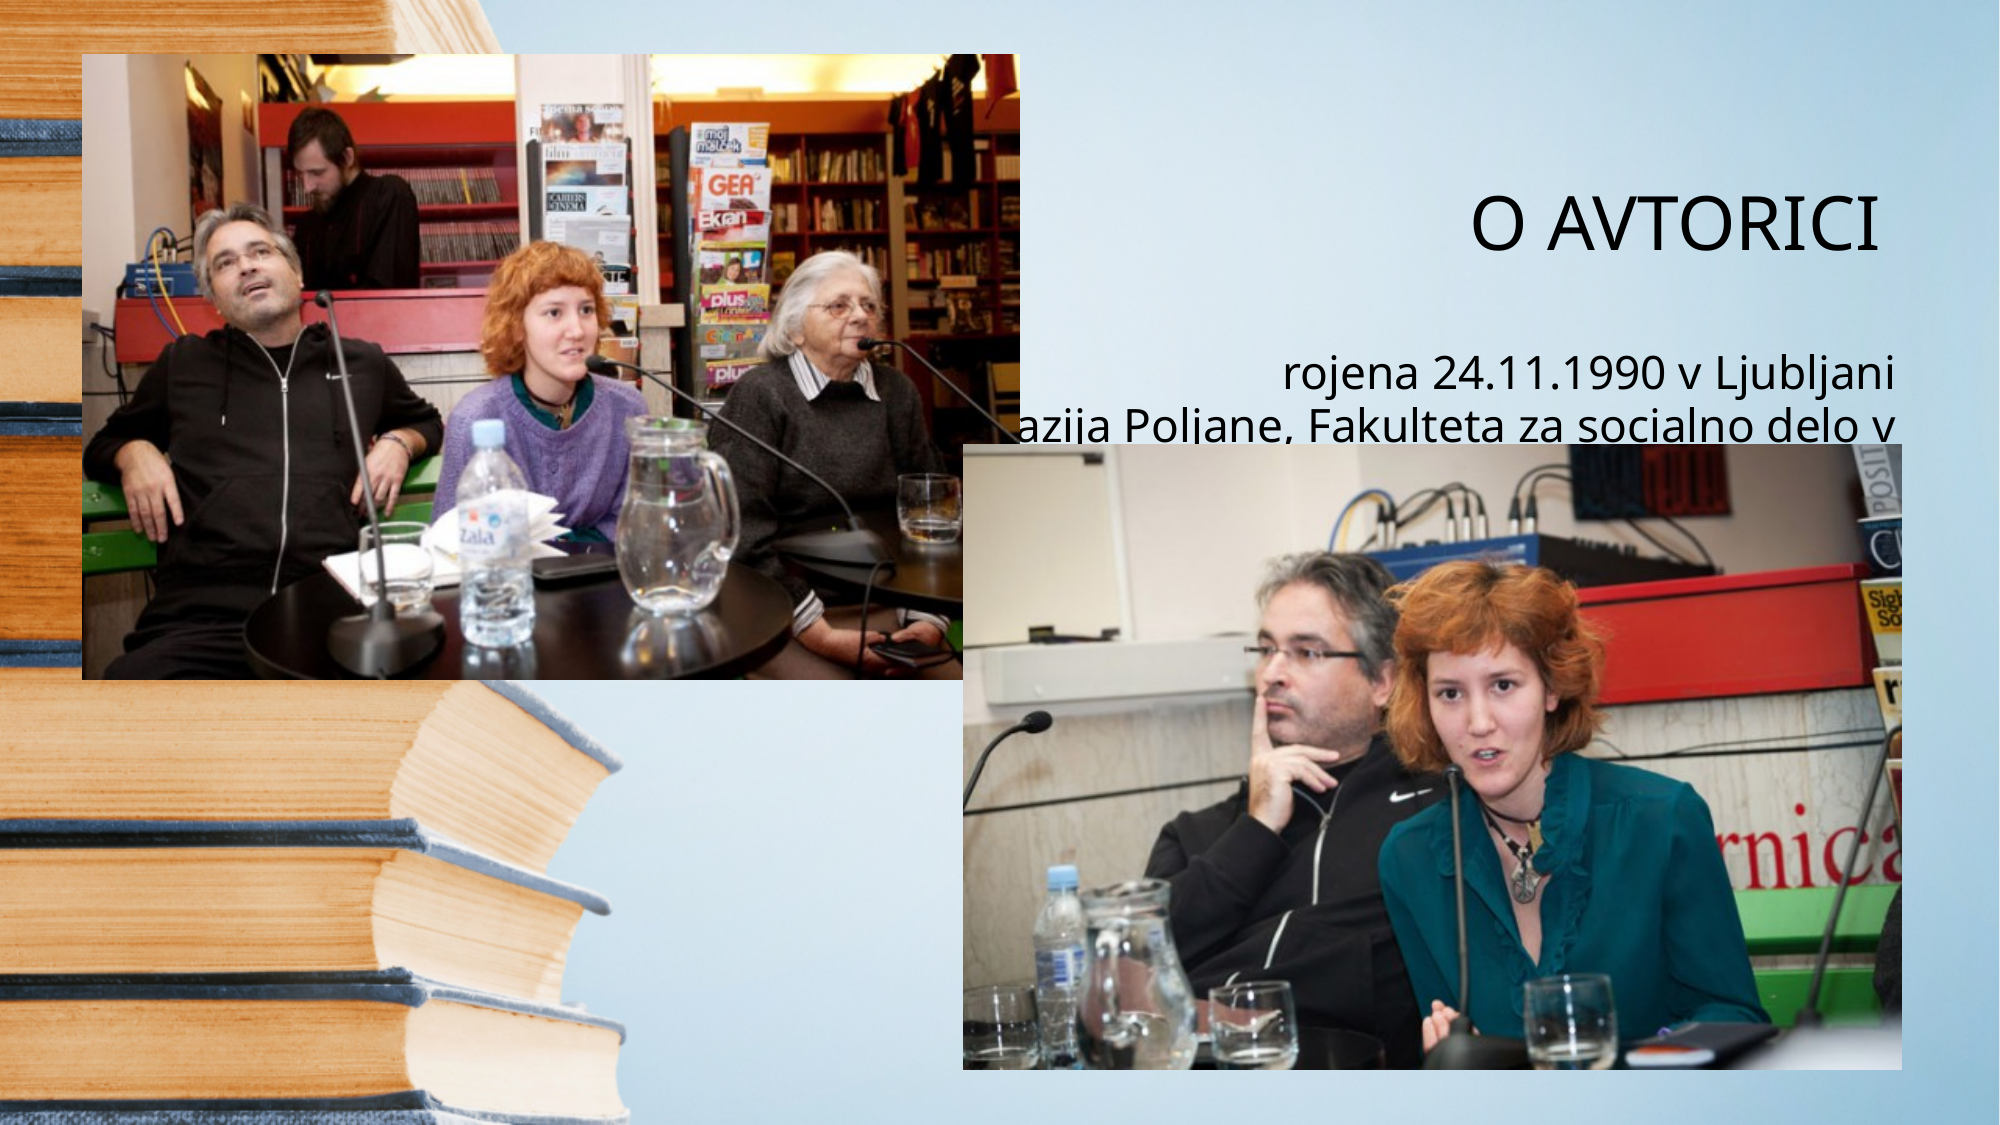

# O AVTORICI
rojena 24.11.1990 v Ljubljani
OŠ Tone Čufar, Gimnazija Poljane, Fakulteta za socialno delo v Ljubljani
dela: Od RTM do WTF, 2008
Lepe punce lepo bruhajo, 2012, kolumne na Siol.net(Poroka … tudi če ne?, Vzemimo varčevanje za res, Nevarnost ženstvenosti)